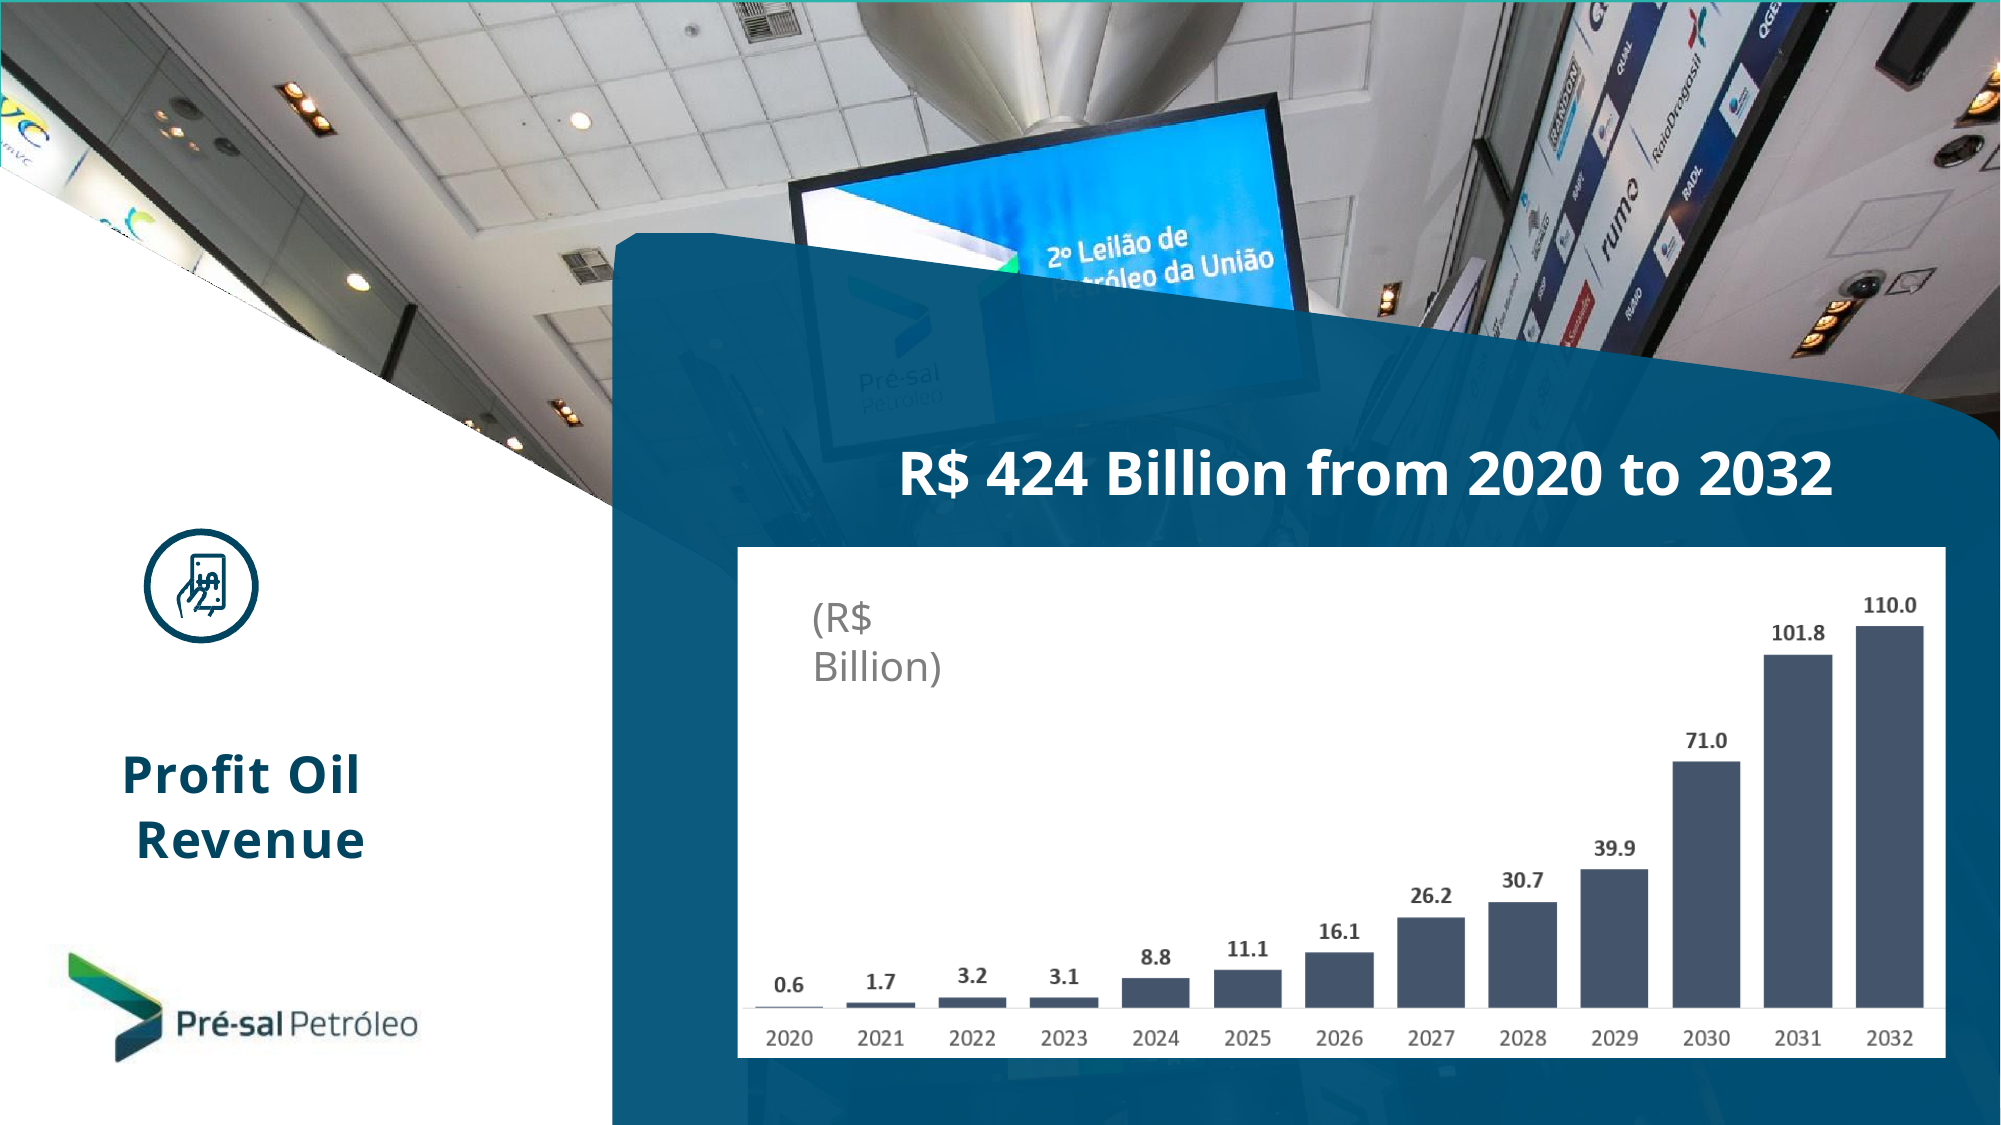

# R$ 424 Billion from 2020 to 2032
(R$ Billion)
Profit Oil Revenue